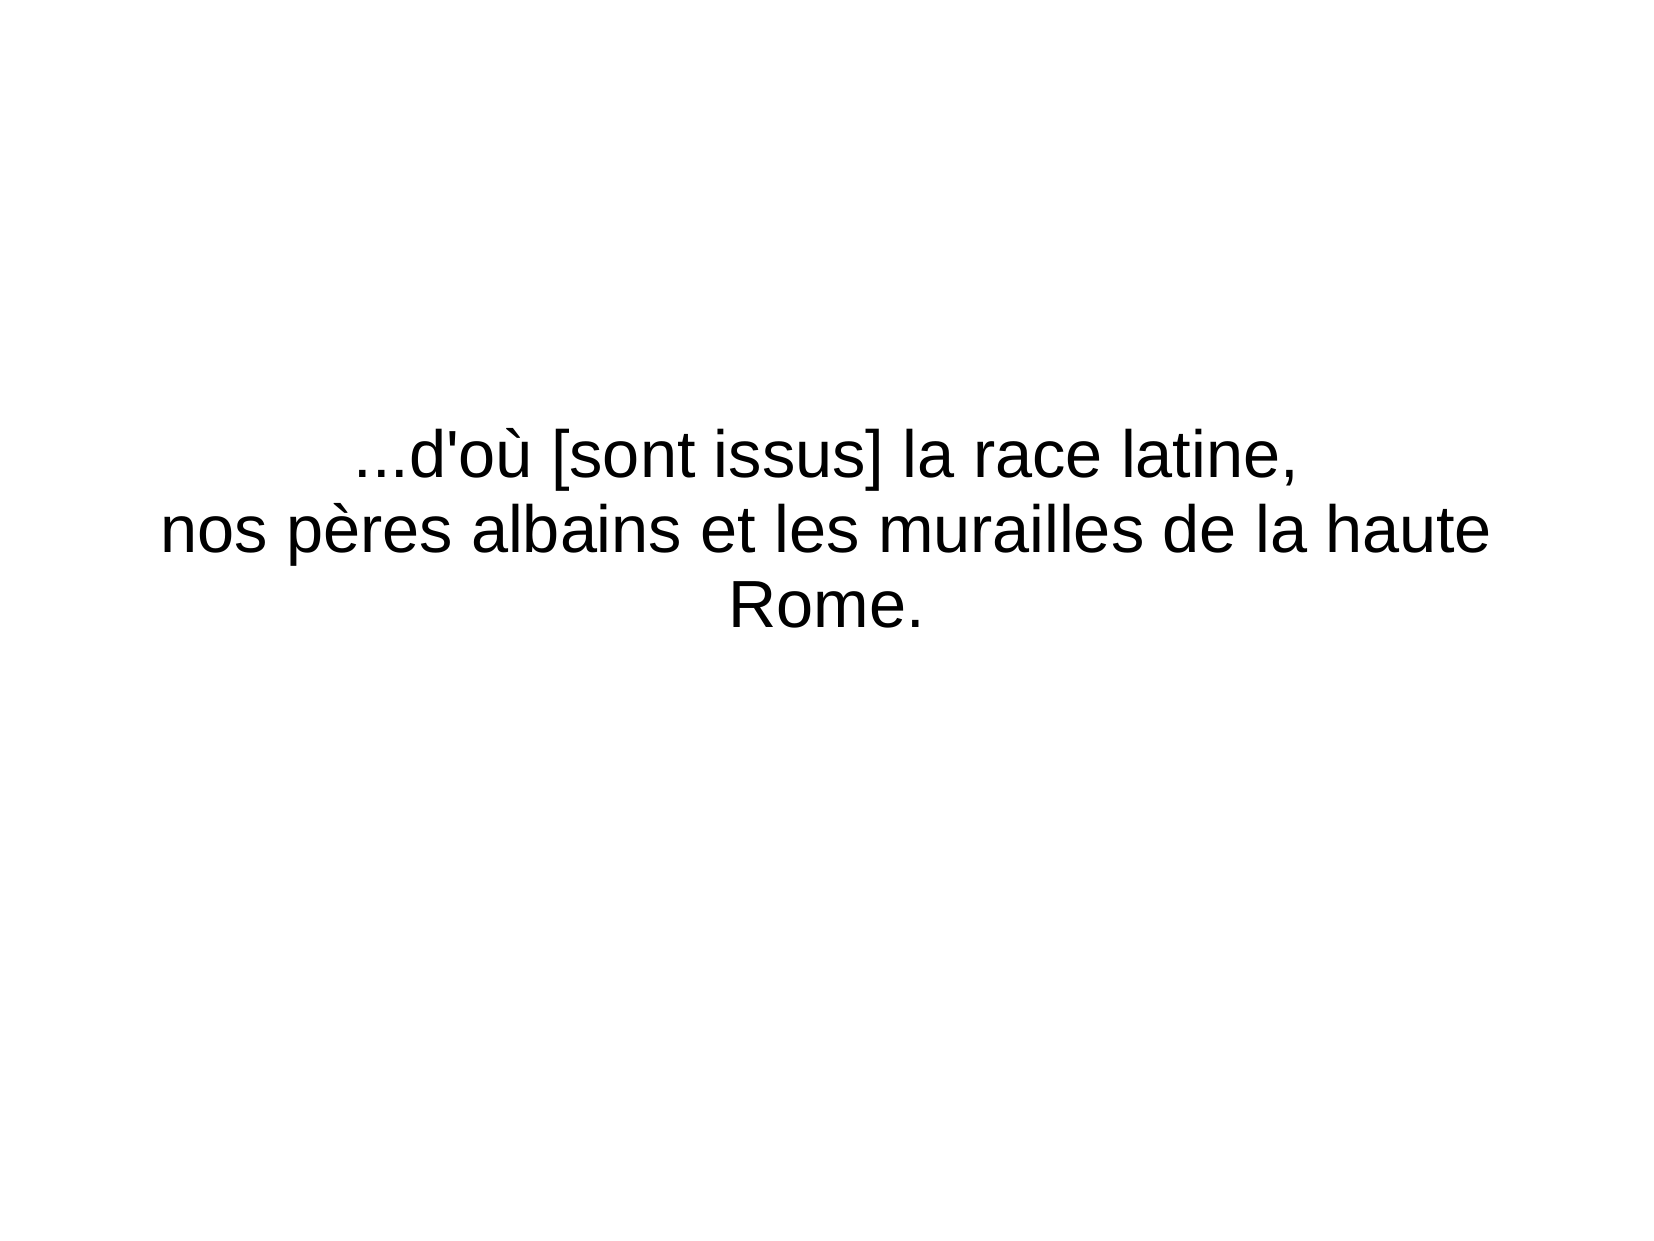

# ...d'où [sont issus] la race latine,
nos pères albains et les murailles de la haute Rome.